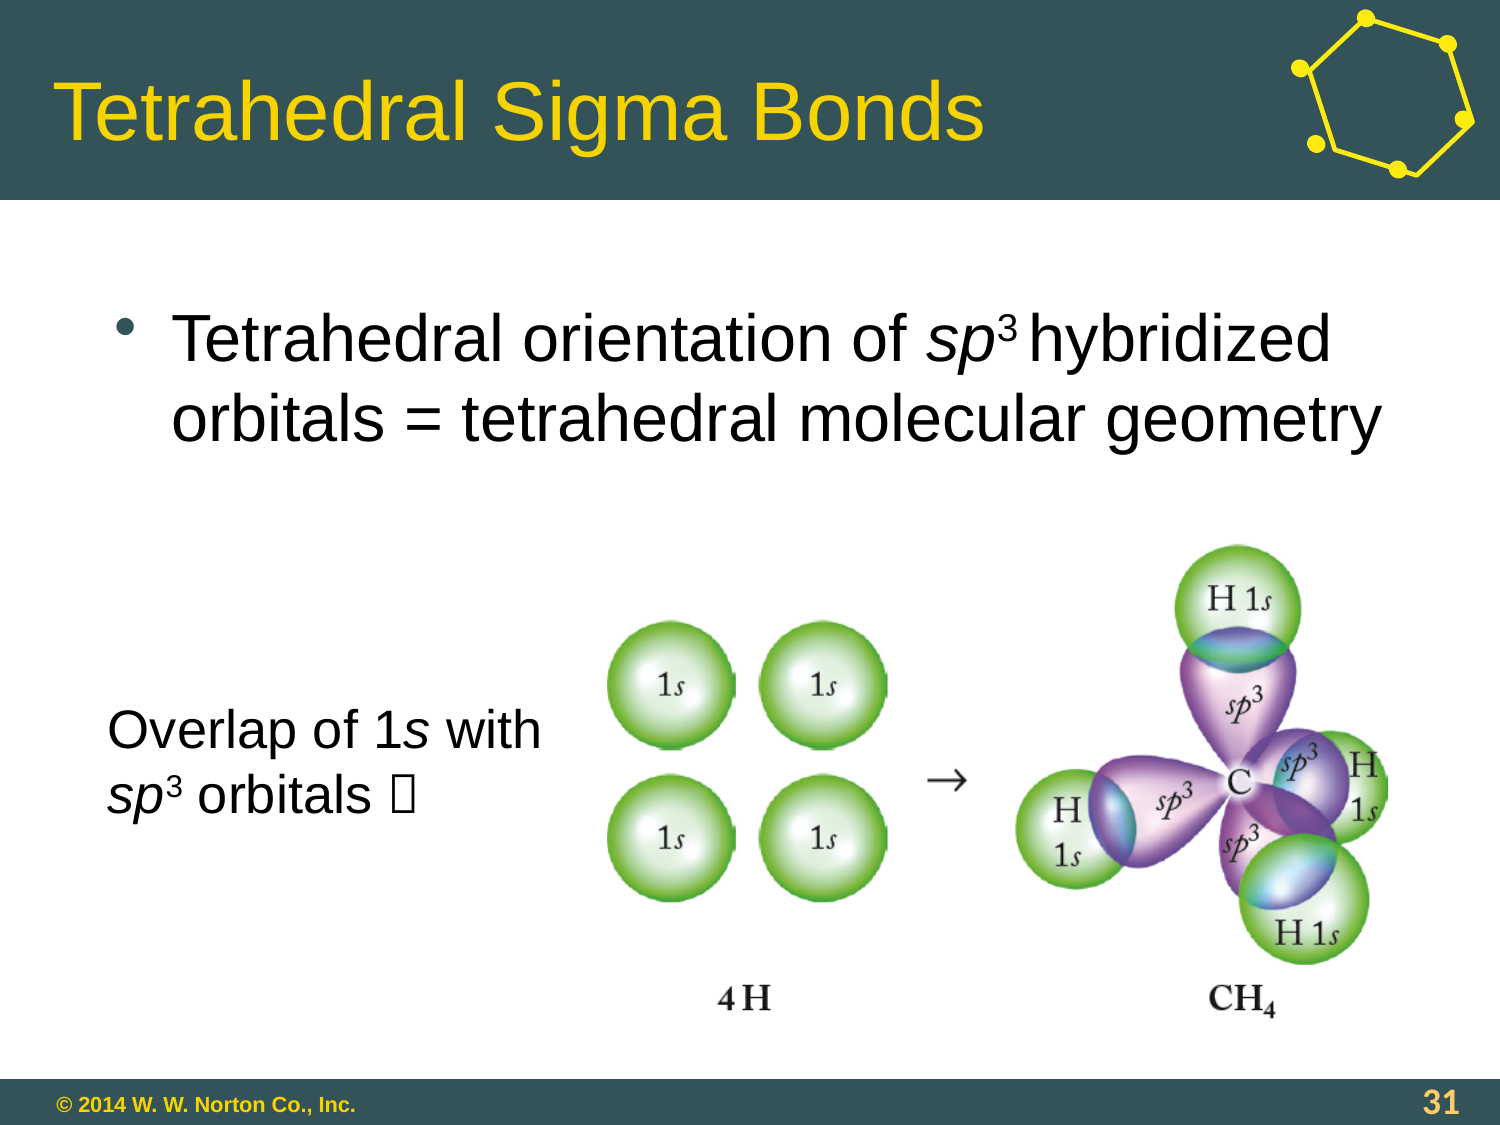

Tetrahedral Sigma Bonds
# Tetrahedral orientation of sp3 hybridized orbitals = tetrahedral molecular geometry
Overlap of 1s with sp3 orbitals 